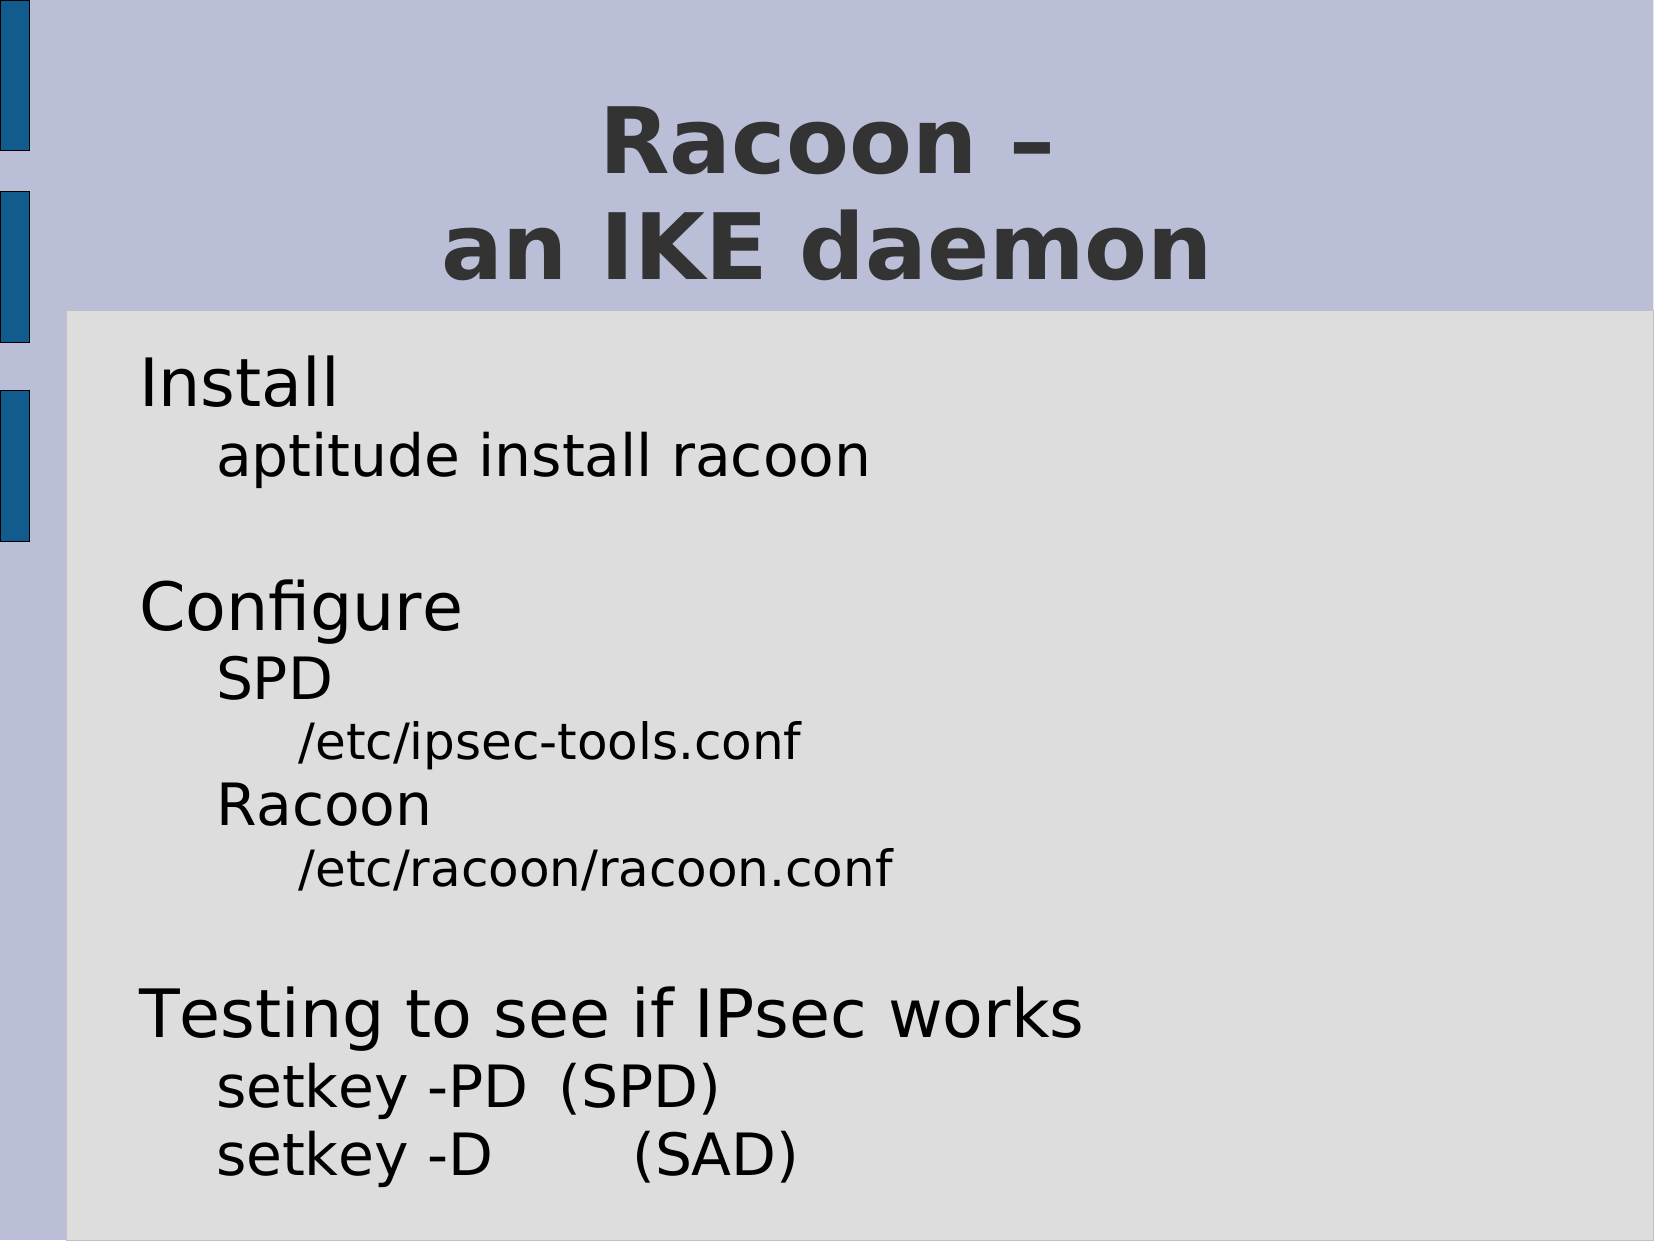

# Racoon – an IKE daemon
Install
aptitude install racoon
Configure
SPD
/etc/ipsec-tools.conf
Racoon
/etc/racoon/racoon.conf
Testing to see if IPsec works
setkey -PD	(SPD)
setkey -D		(SAD)